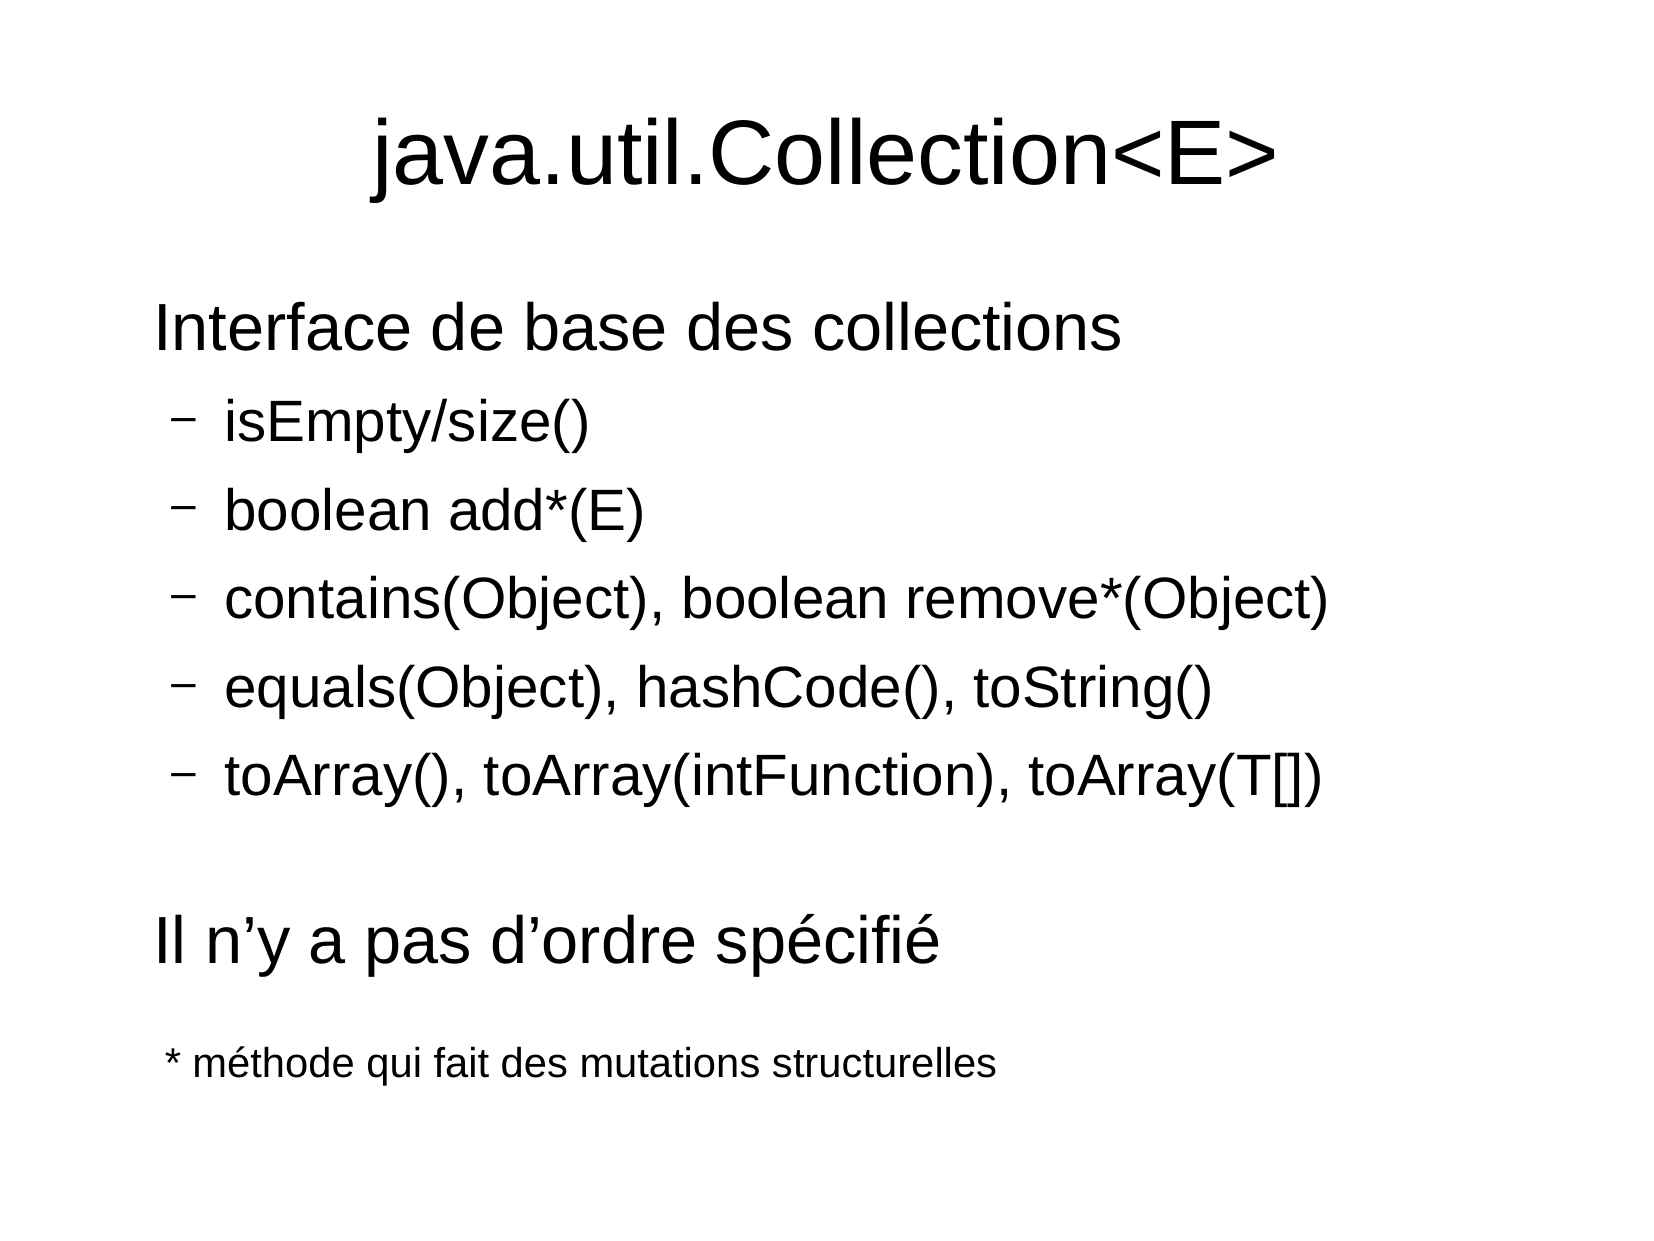

# java.util.Collection<E>
Interface de base des collections
isEmpty/size()
boolean add*(E)
contains(Object), boolean remove*(Object)
equals(Object), hashCode(), toString()
toArray(), toArray(intFunction), toArray(T[])
Il n’y a pas d’ordre spécifié
* méthode qui fait des mutations structurelles